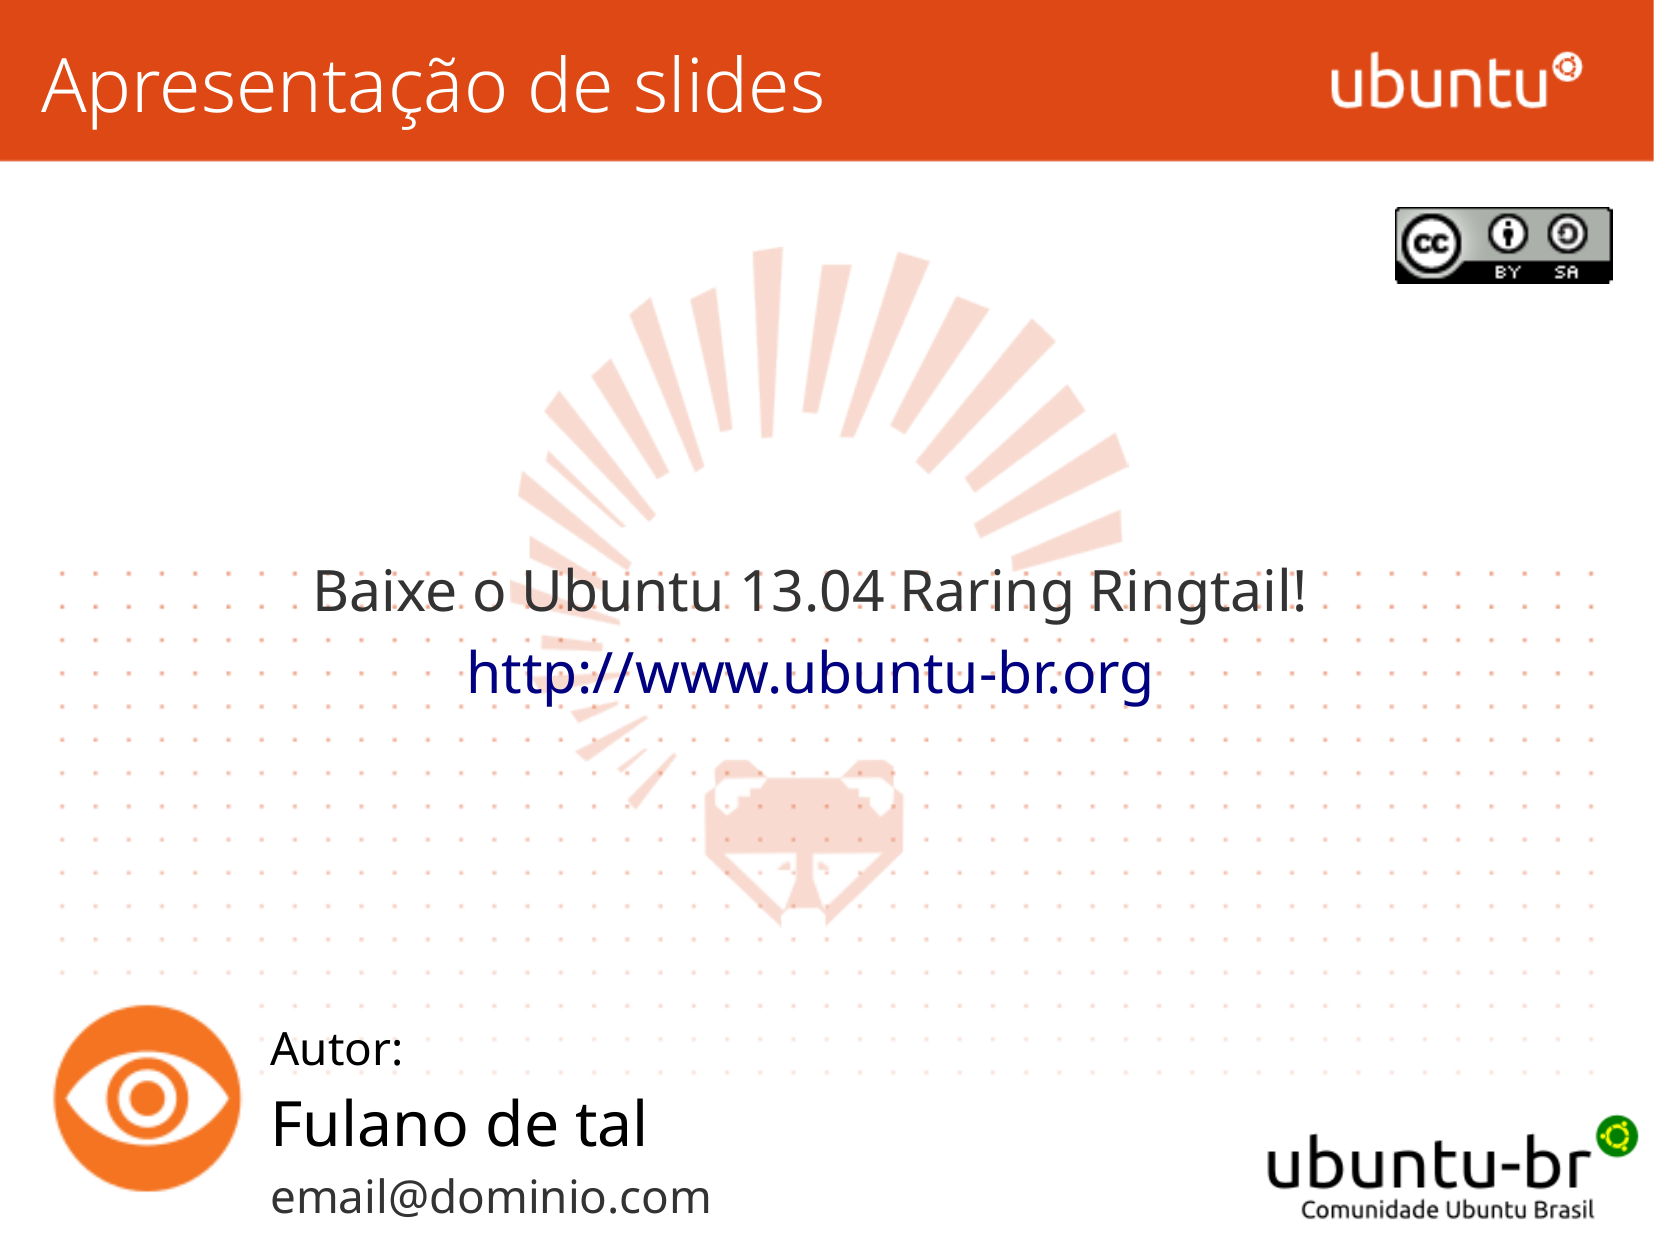

# Apresentação de slides
Baixe o Ubuntu 13.04 Raring Ringtail!
http://www.ubuntu-br.org
Autor:
Fulano de tal
email@dominio.com